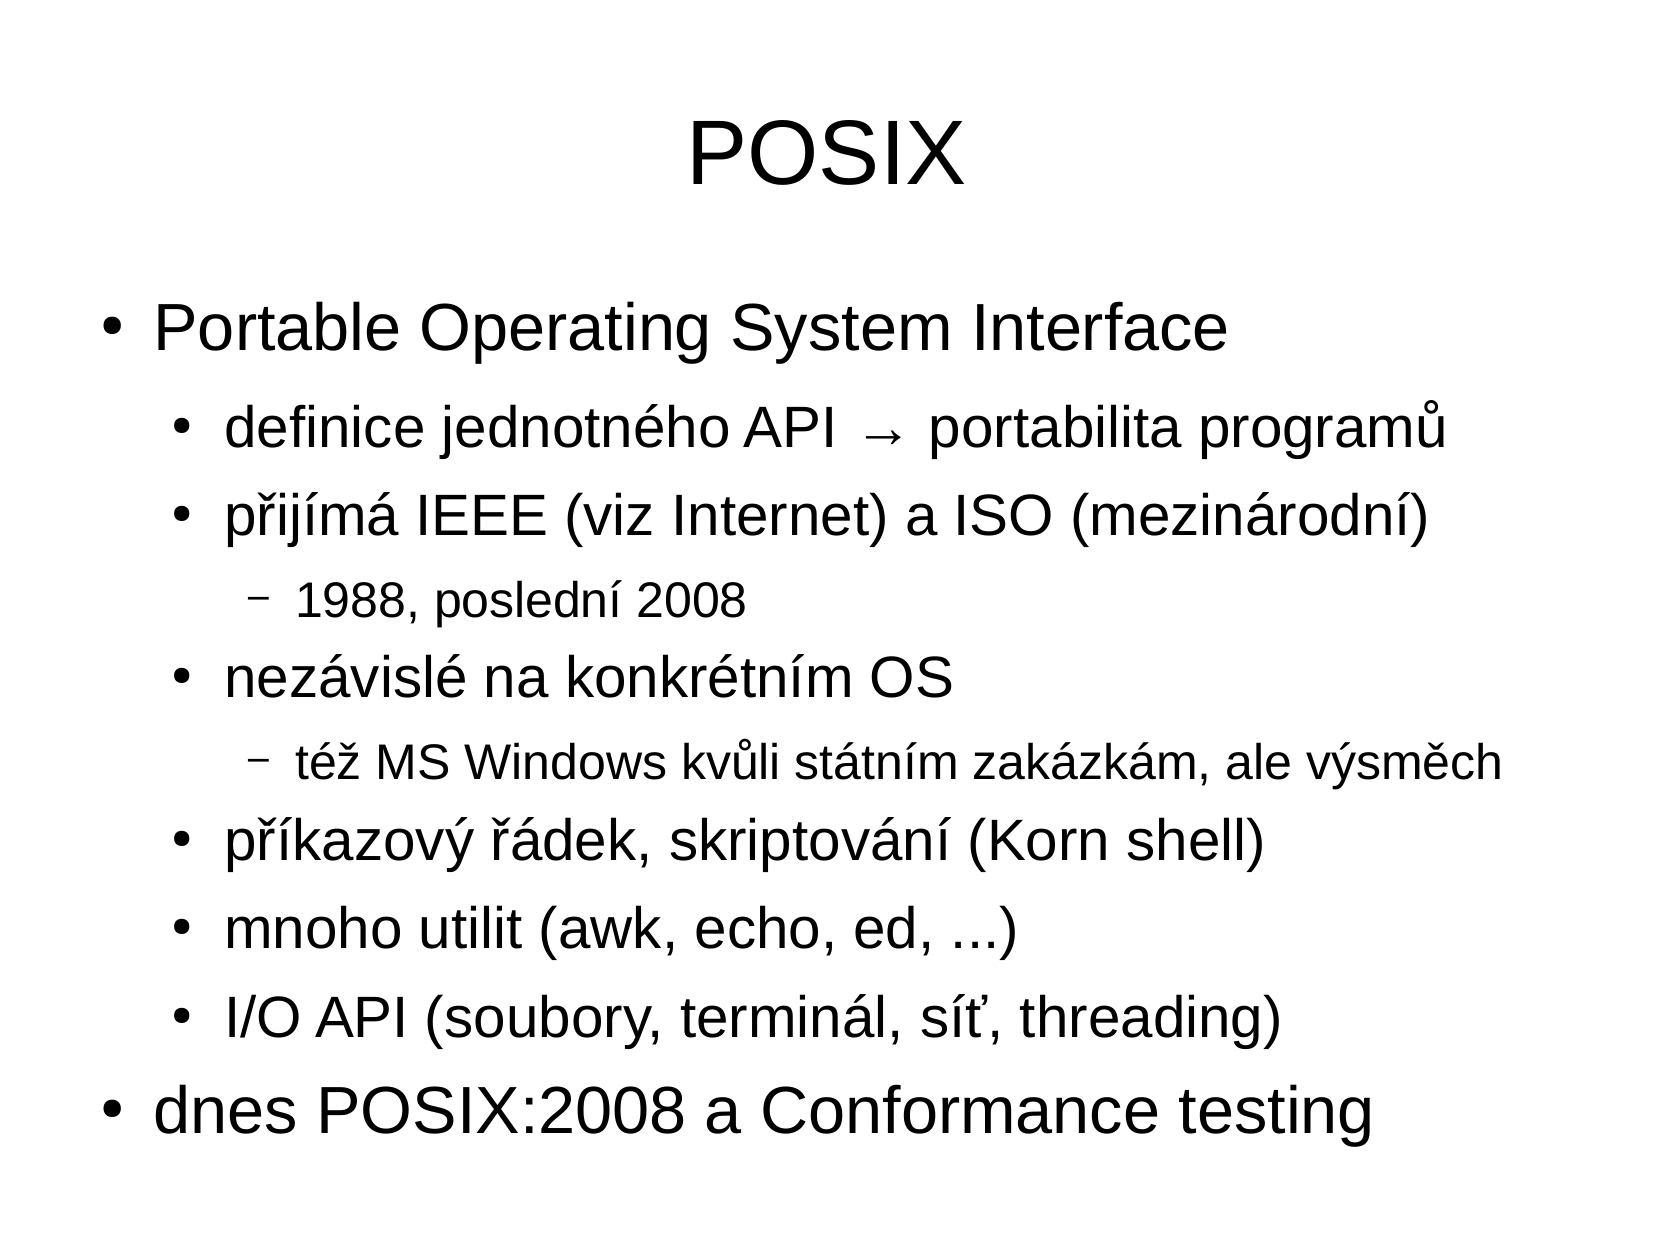

# POSIX
Portable Operating System Interface
definice jednotného API → portabilita programů
přijímá IEEE (viz Internet) a ISO (mezinárodní)
1988, poslední 2008
nezávislé na konkrétním OS
též MS Windows kvůli státním zakázkám, ale výsměch
příkazový řádek, skriptování (Korn shell)
mnoho utilit (awk, echo, ed, ...)
I/O API (soubory, terminál, síť, threading)
dnes POSIX:2008 a Conformance testing